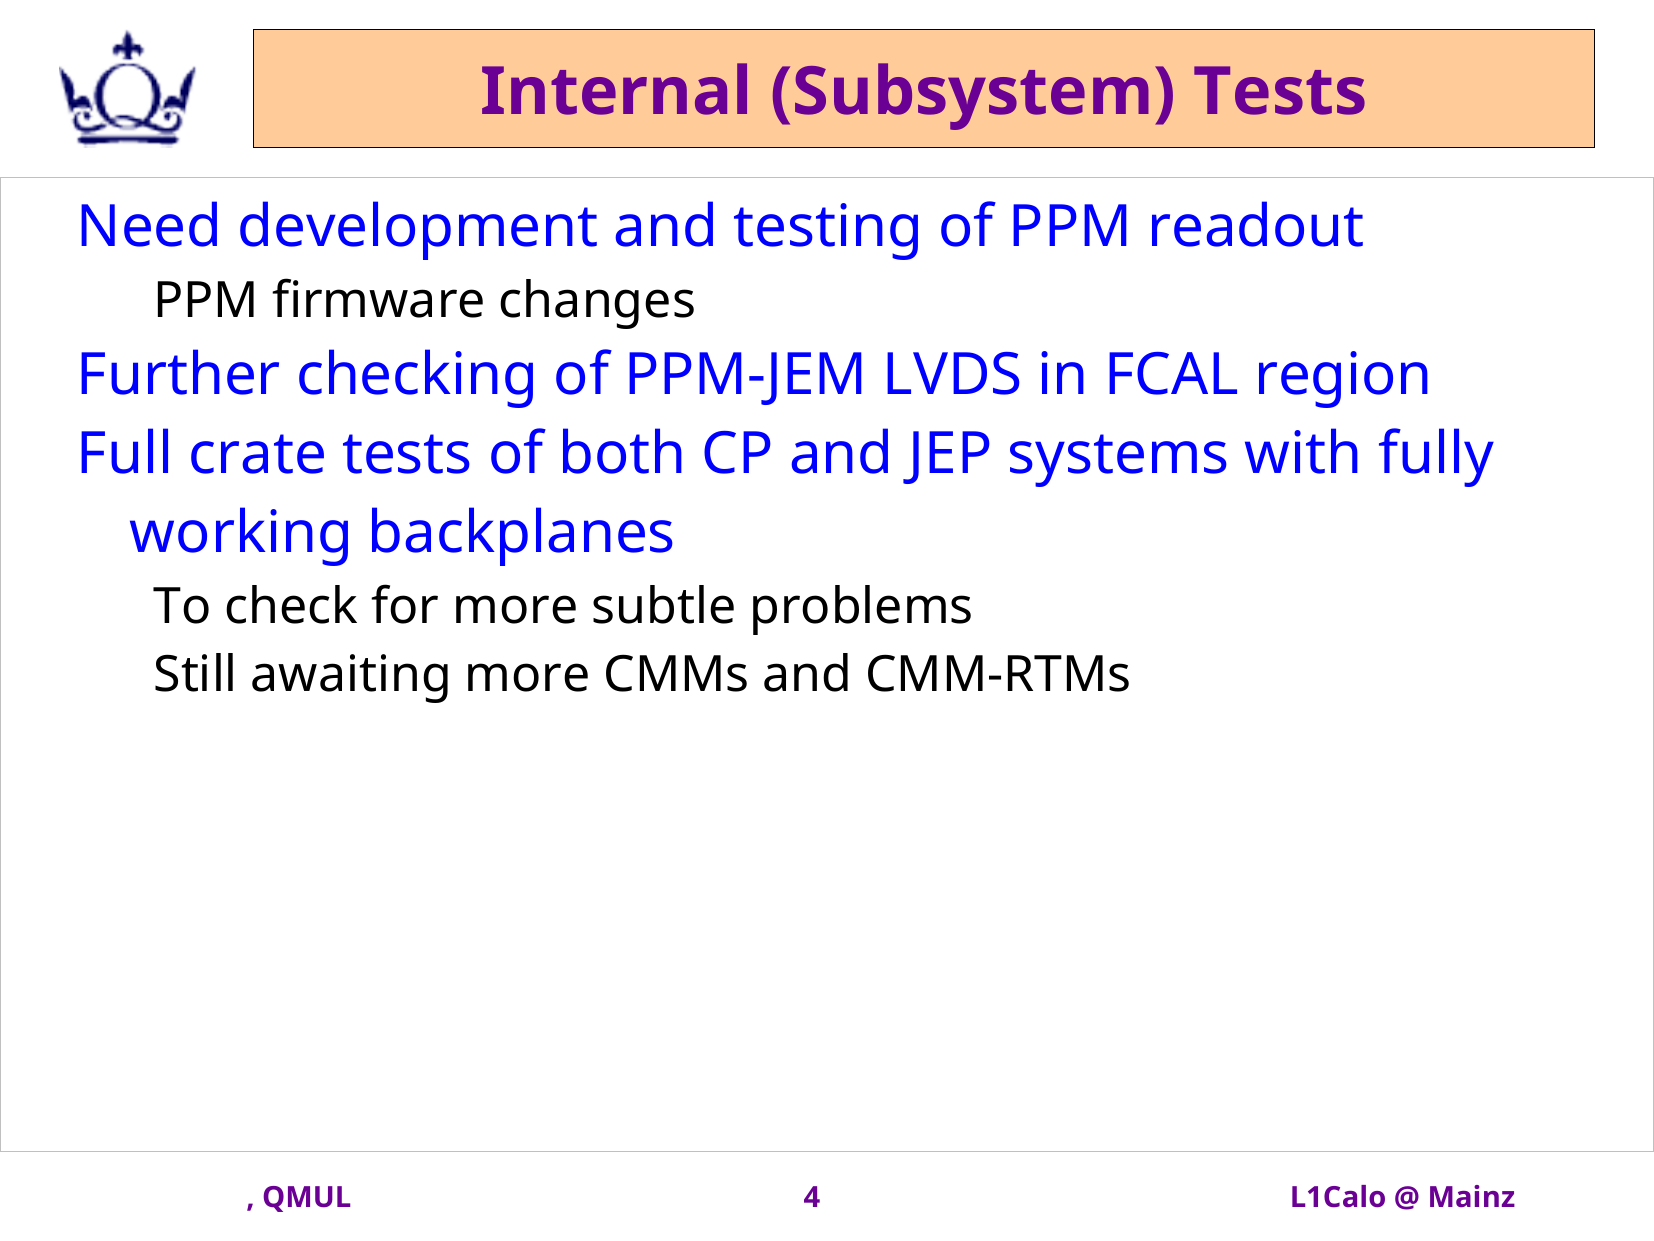

# Internal (Subsystem) Tests
Need development and testing of PPM readout
PPM firmware changes
Further checking of PPM-JEM LVDS in FCAL region
Full crate tests of both CP and JEP systems with fully working backplanes
To check for more subtle problems
Still awaiting more CMMs and CMM-RTMs